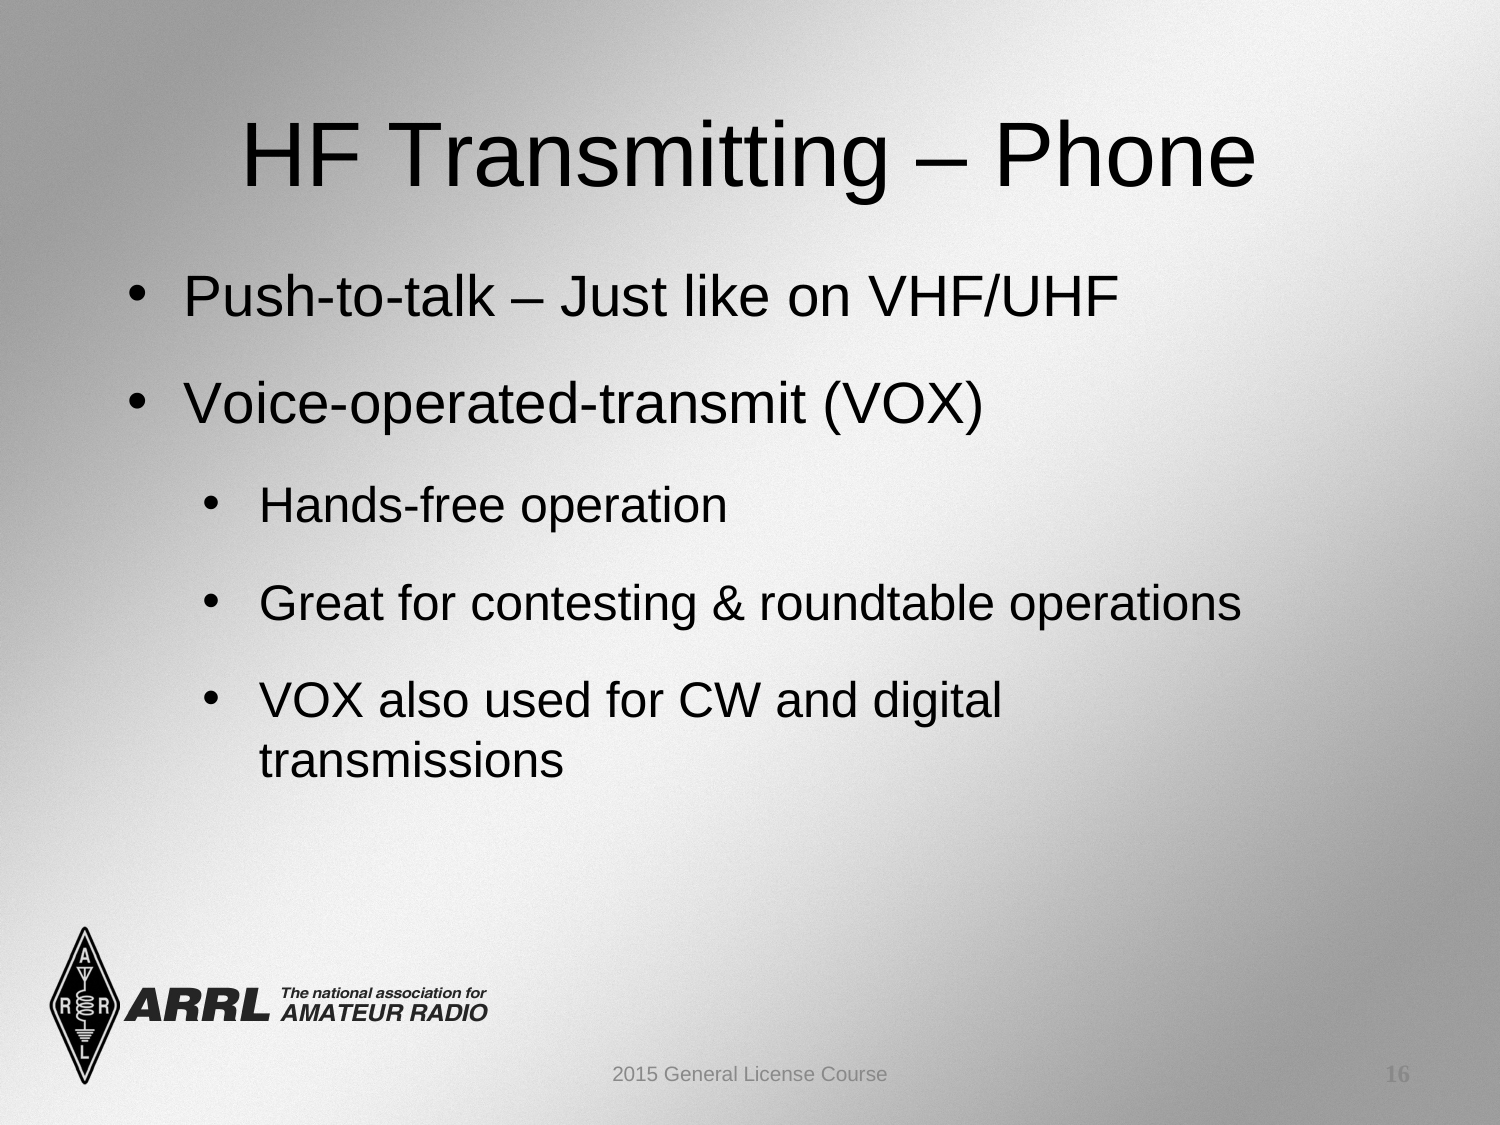

HF Transmitting – Phone
Push-to-talk – Just like on VHF/UHF
Voice-operated-transmit (VOX)
Hands-free operation
Great for contesting & roundtable operations
VOX also used for CW and digital
transmissions
2015 General License Course